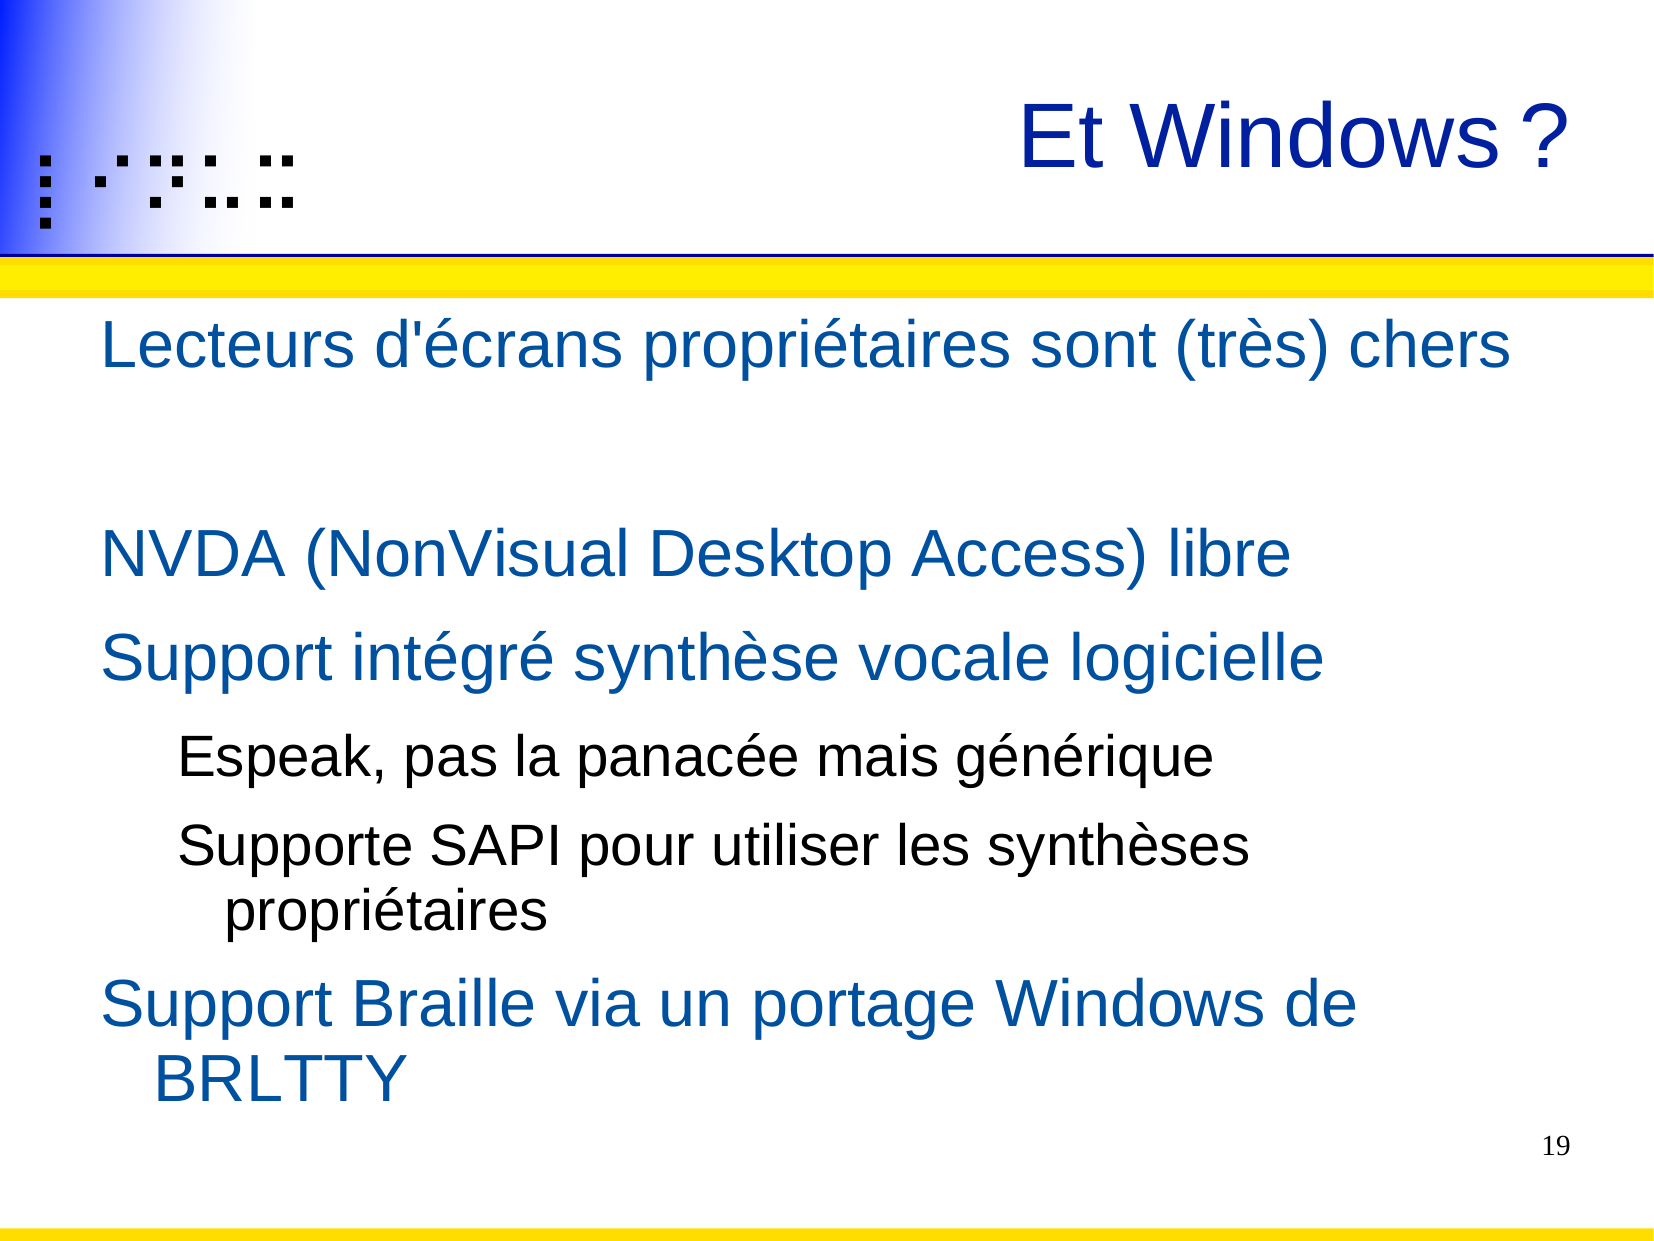

# Et Windows ?
Lecteurs d'écrans propriétaires sont (très) chers
NVDA (NonVisual Desktop Access) libre
Support intégré synthèse vocale logicielle
Espeak, pas la panacée mais générique
Supporte SAPI pour utiliser les synthèses propriétaires
Support Braille via un portage Windows de BRLTTY
19